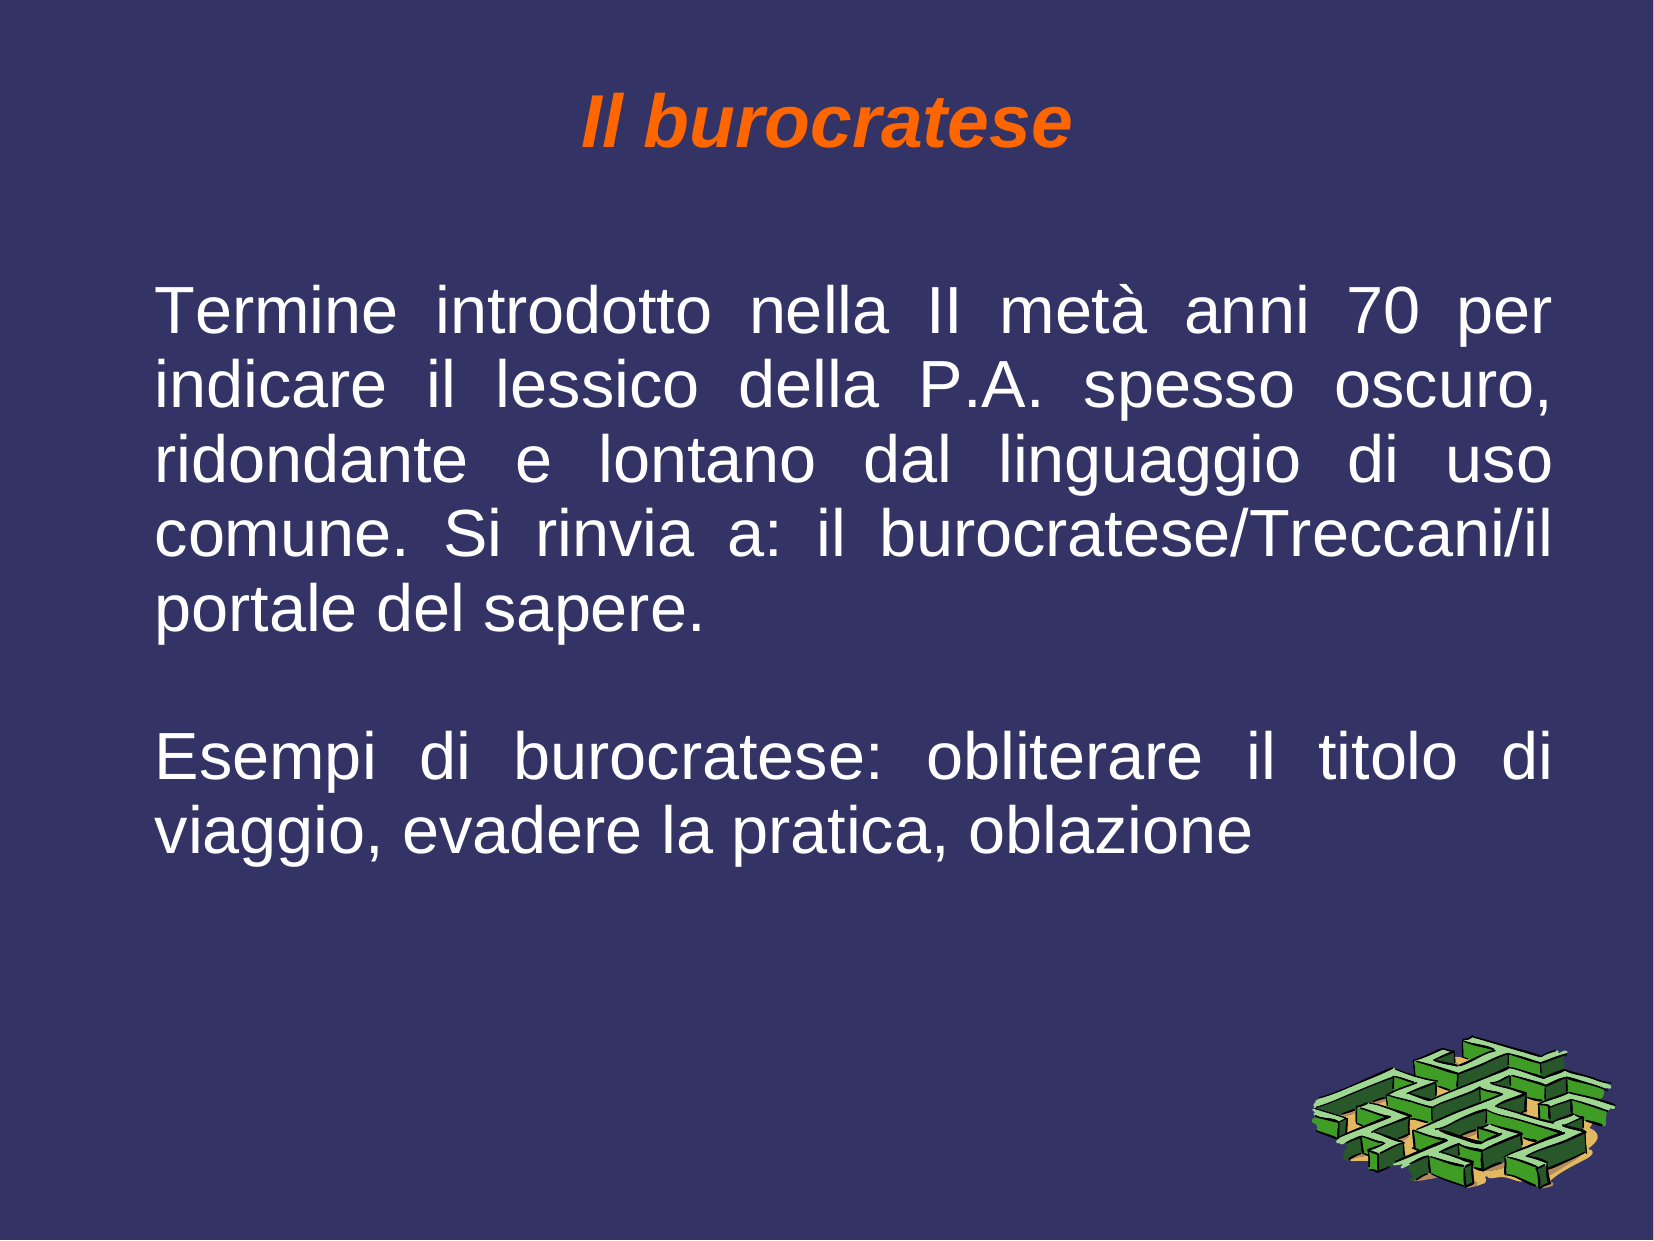

Il burocratese
Termine introdotto nella II metà anni 70 per indicare il lessico della P.A. spesso oscuro, ridondante e lontano dal linguaggio di uso comune. Si rinvia a: il burocratese/Treccani/il portale del sapere.
Esempi di burocratese: obliterare il titolo di viaggio, evadere la pratica, oblazione